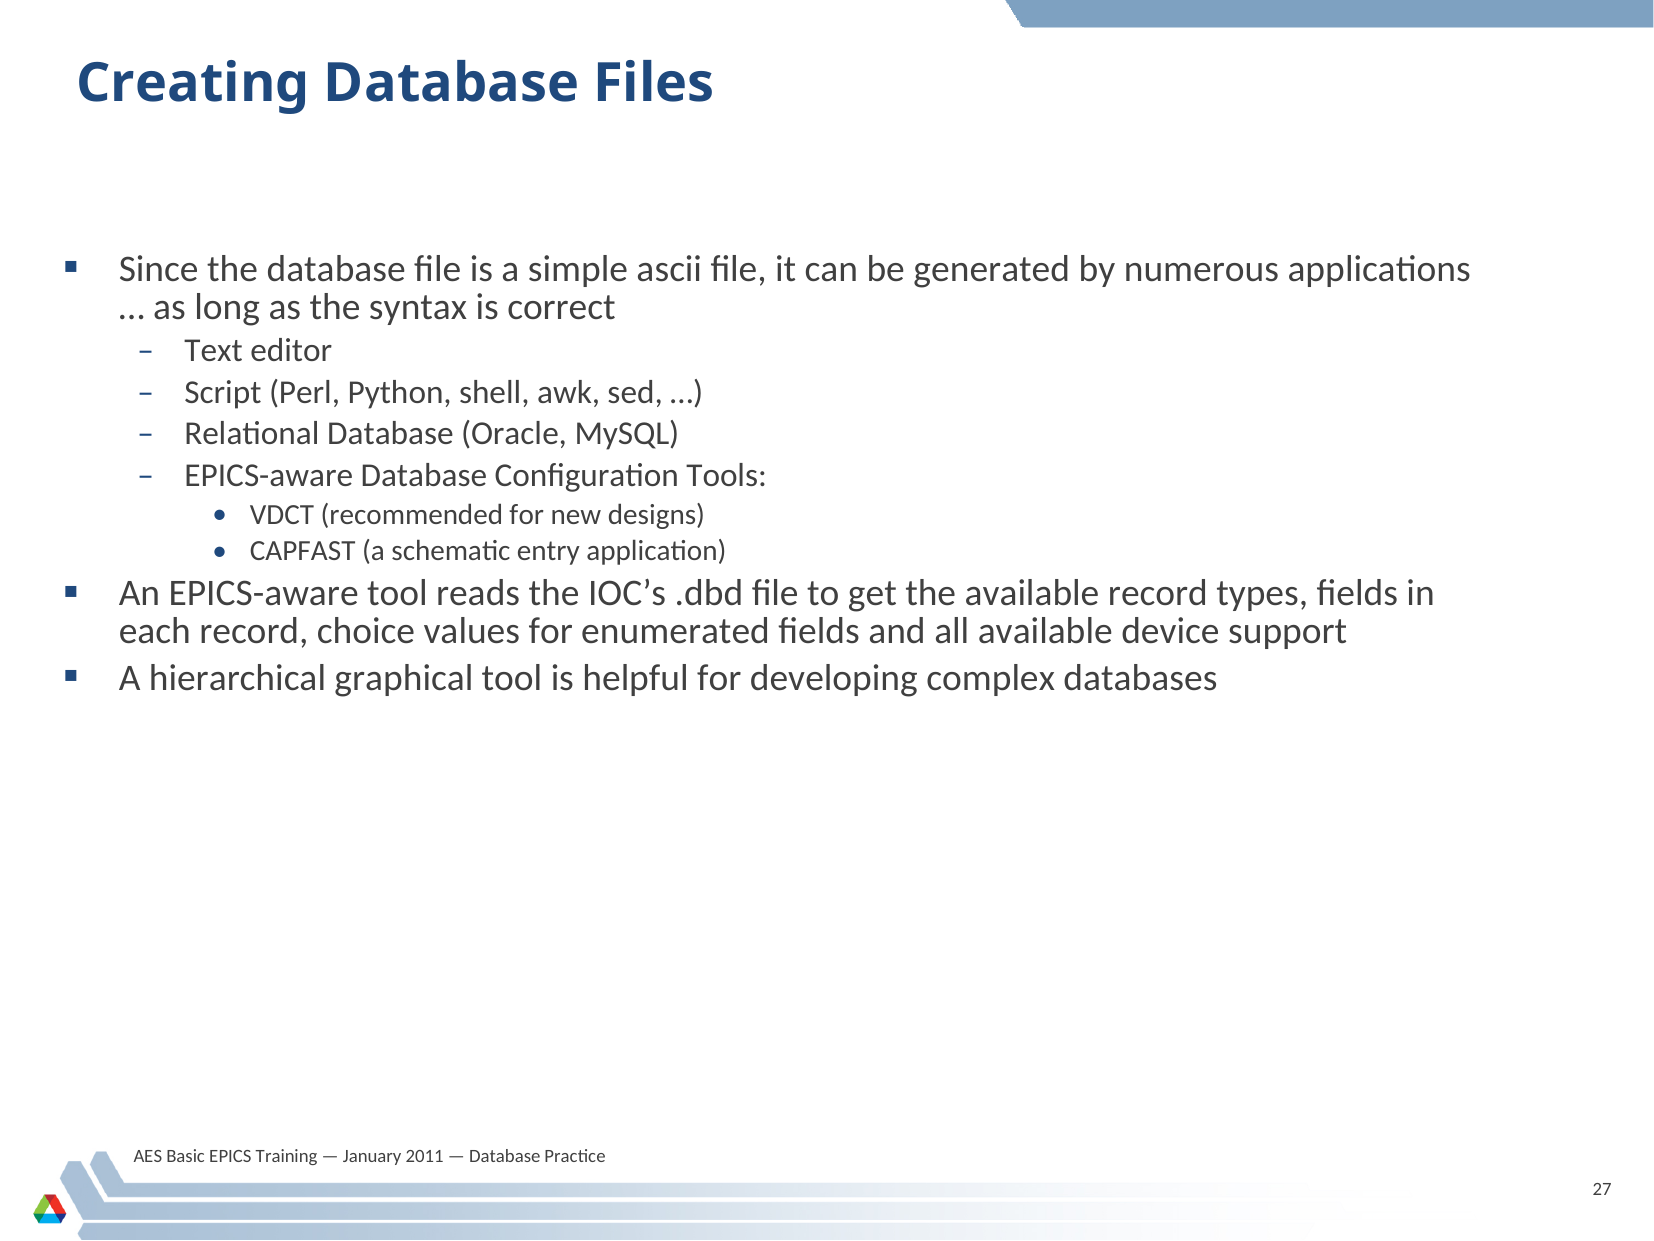

# Creating Database Files
Since the database file is a simple ascii file, it can be generated by numerous applications … as long as the syntax is correct
Text editor
Script (Perl, Python, shell, awk, sed, …)
Relational Database (Oracle, MySQL)
EPICS-aware Database Configuration Tools:
VDCT (recommended for new designs)
CAPFAST (a schematic entry application)
An EPICS-aware tool reads the IOC’s .dbd file to get the available record types, fields in each record, choice values for enumerated fields and all available device support
A hierarchical graphical tool is helpful for developing complex databases
AES Basic EPICS Training — January 2011 — Database Practice
27